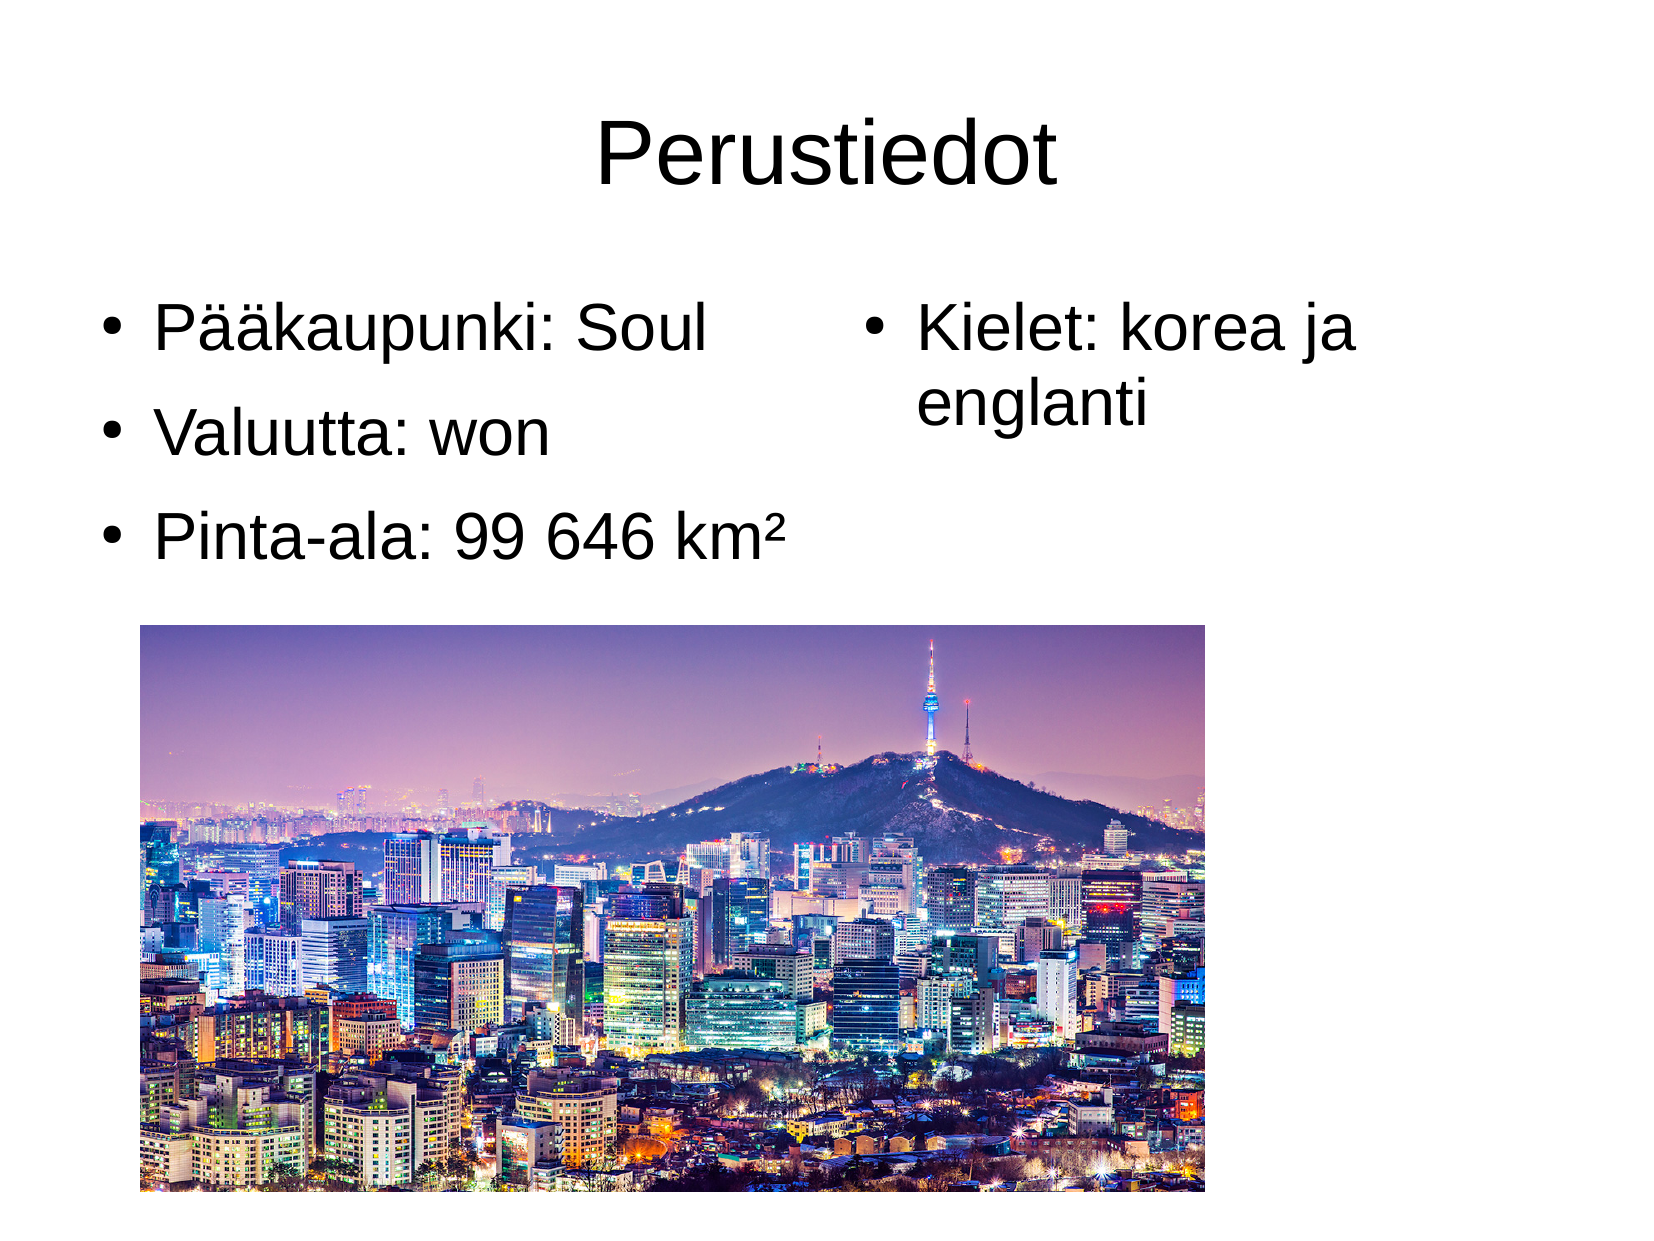

# Perustiedot
Pääkaupunki: Soul
Valuutta: won
Pinta-ala: 99 646 km²
Kielet: korea ja englanti